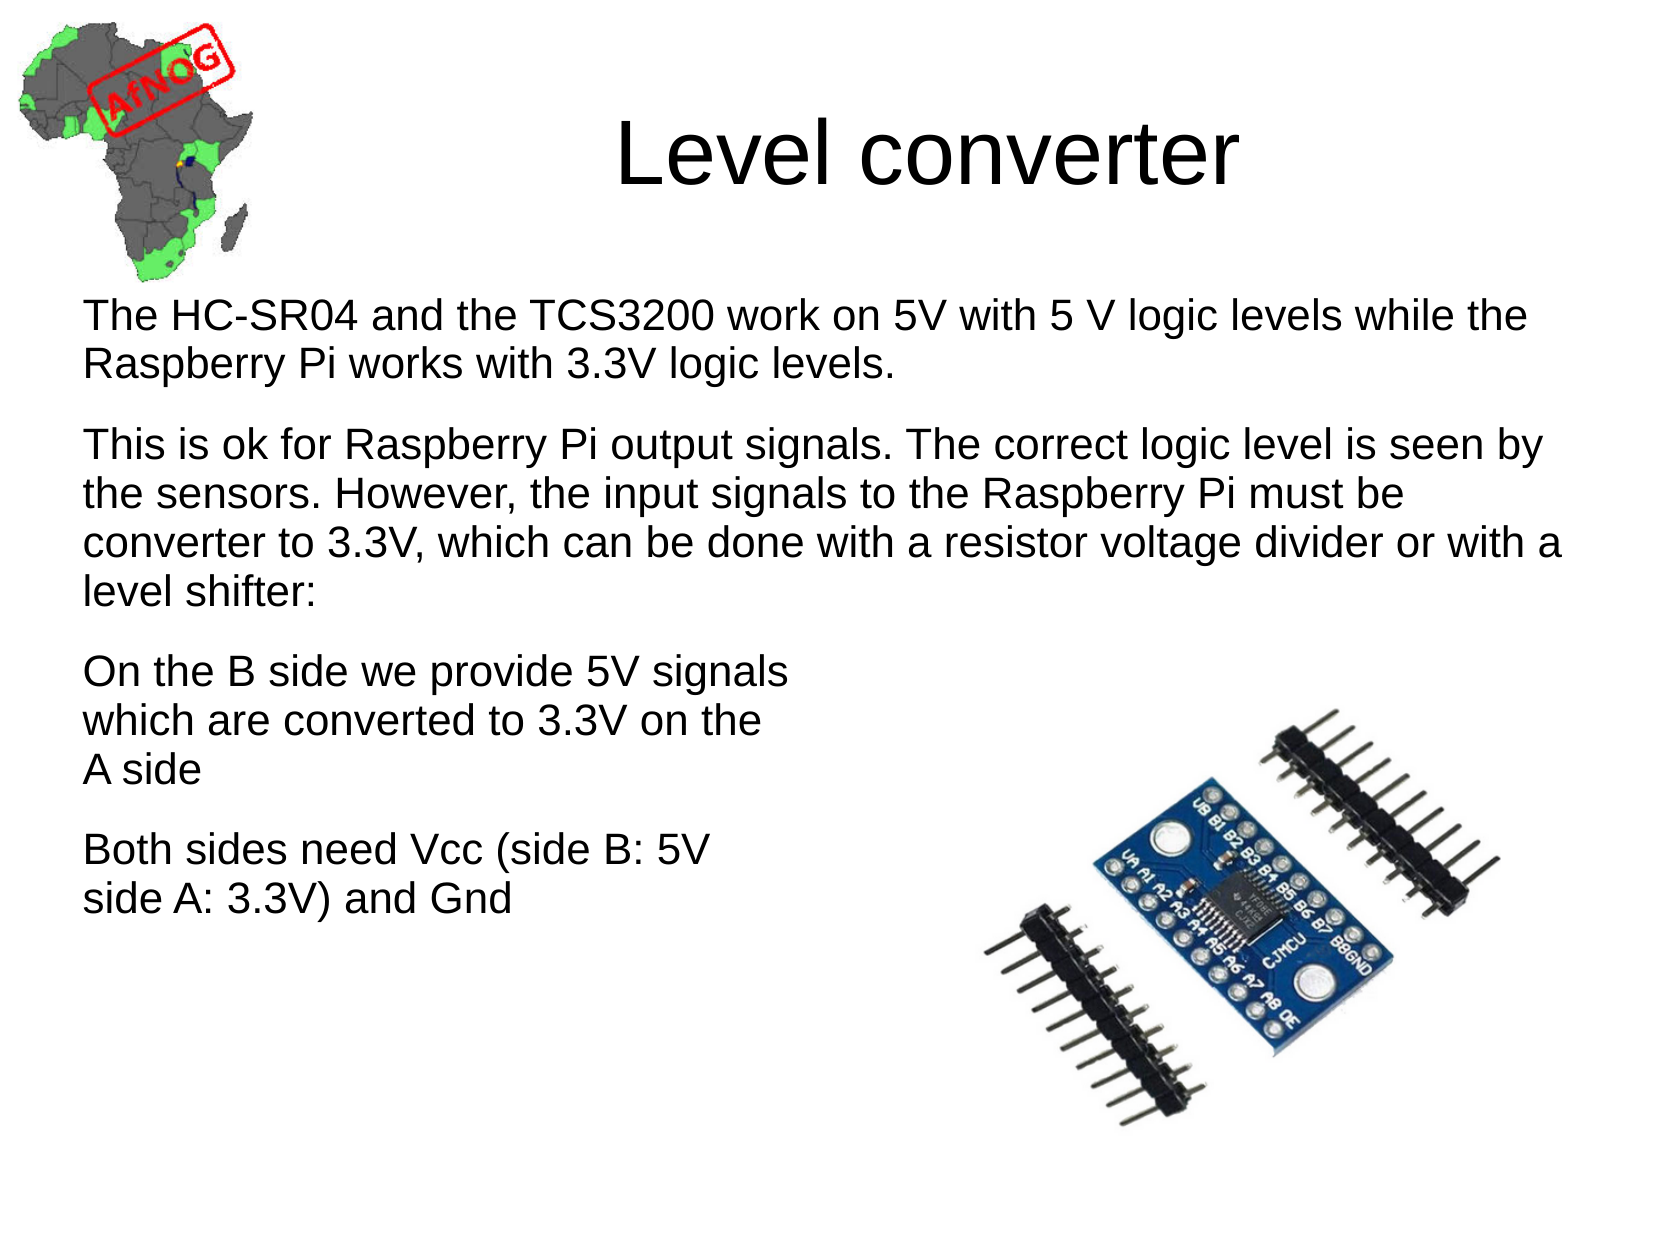

# Level converter
The HC-SR04 and the TCS3200 work on 5V with 5 V logic levels while the Raspberry Pi works with 3.3V logic levels.
This is ok for Raspberry Pi output signals. The correct logic level is seen by the sensors. However, the input signals to the Raspberry Pi must be converter to 3.3V, which can be done with a resistor voltage divider or with a level shifter:
On the B side we provide 5V signals
which are converted to 3.3V on the
A side
Both sides need Vcc (side B: 5V
side A: 3.3V) and Gnd